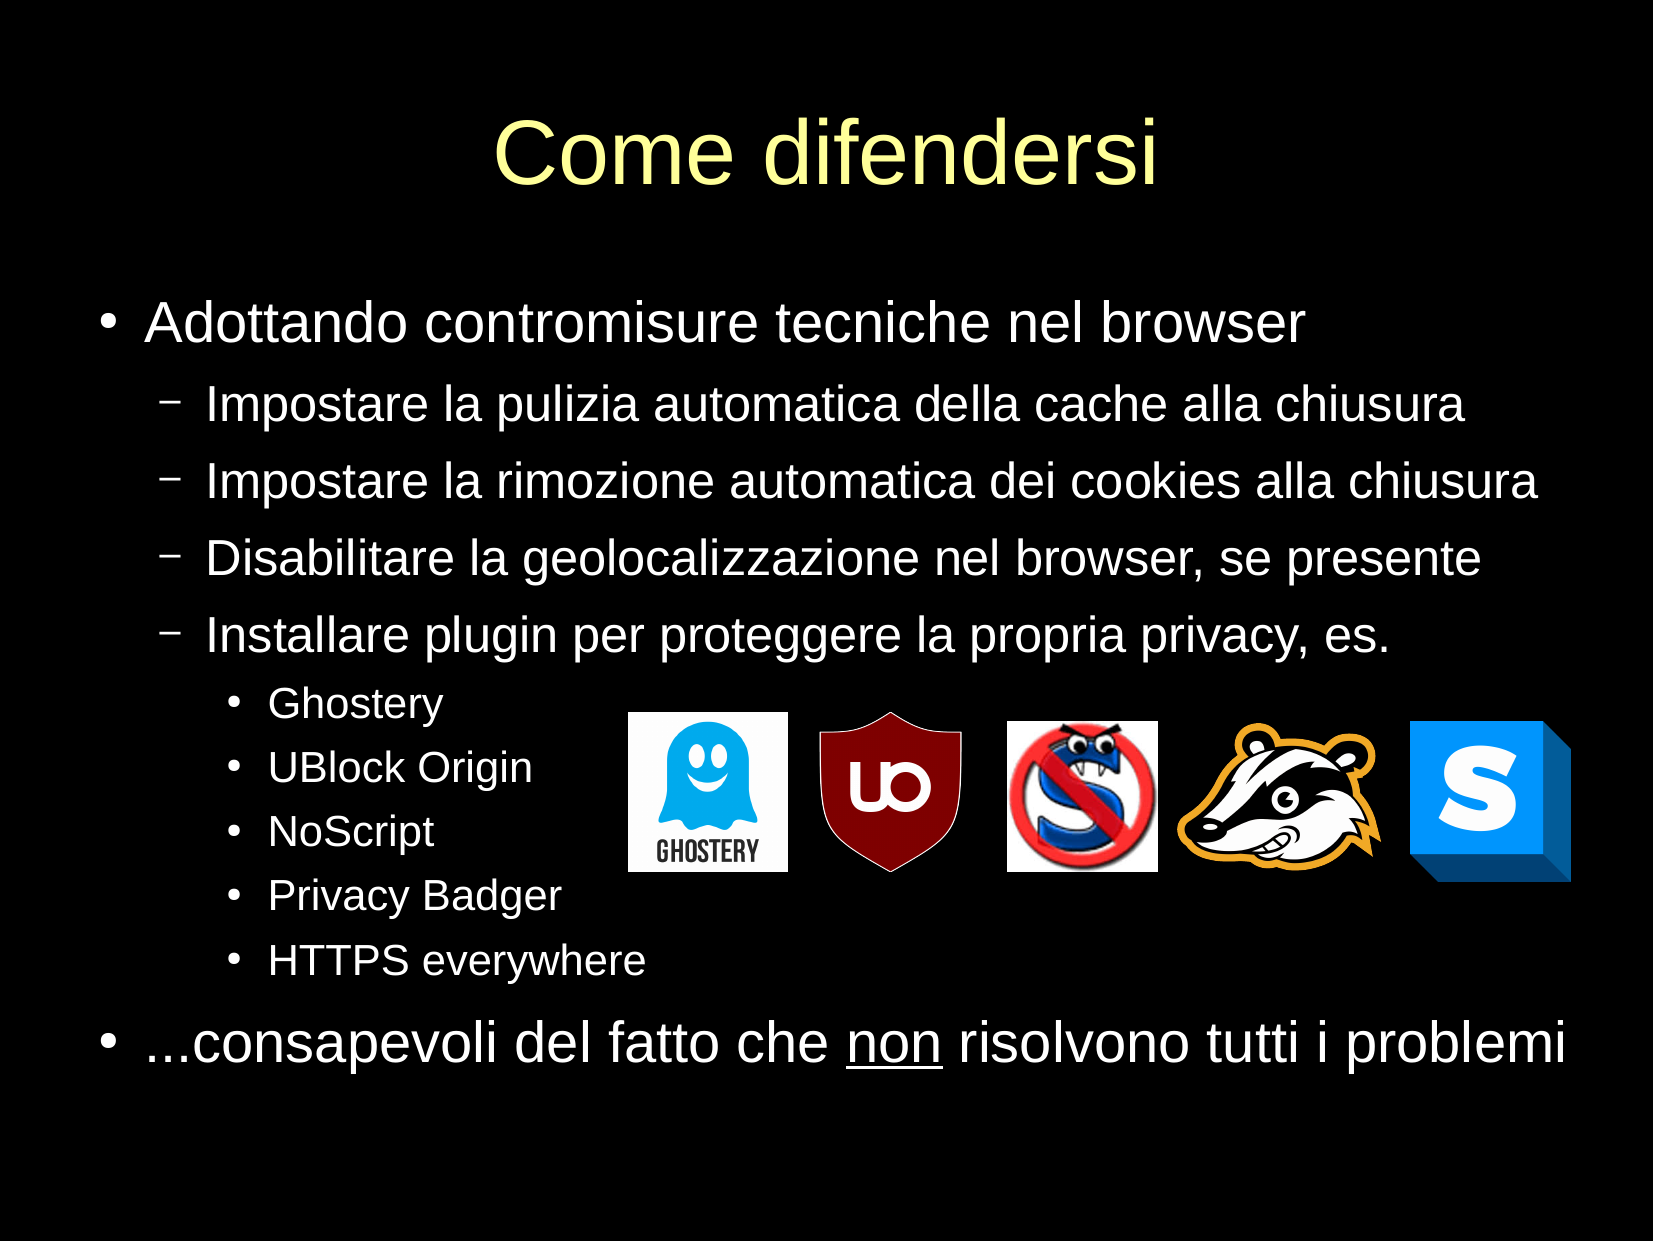

# Come difendersi
Adottando contromisure tecniche nel browser
Impostare la pulizia automatica della cache alla chiusura
Impostare la rimozione automatica dei cookies alla chiusura
Disabilitare la geolocalizzazione nel browser, se presente
Installare plugin per proteggere la propria privacy, es.
Ghostery
UBlock Origin
NoScript
Privacy Badger
HTTPS everywhere
...consapevoli del fatto che non risolvono tutti i problemi